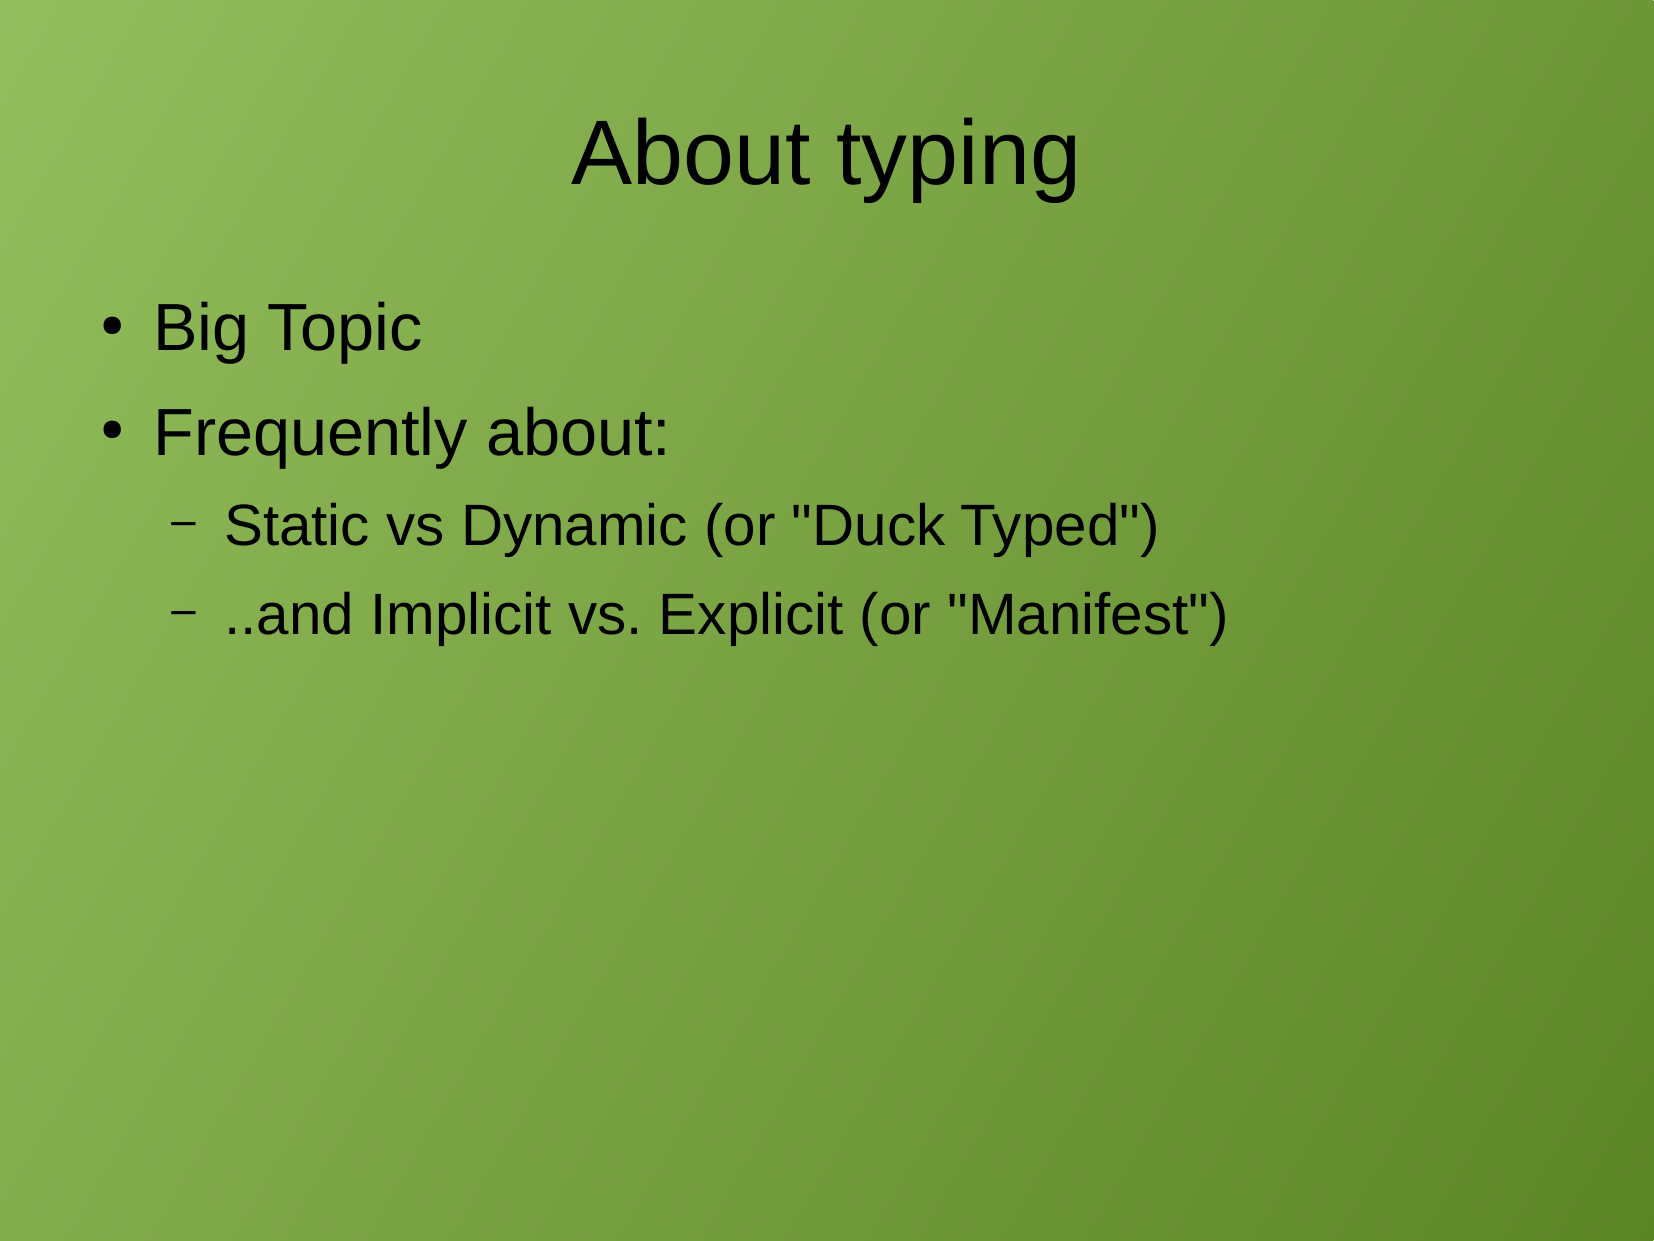

# About typing
Big Topic
Frequently about:
Static vs Dynamic (or "Duck Typed")
..and Implicit vs. Explicit (or "Manifest")